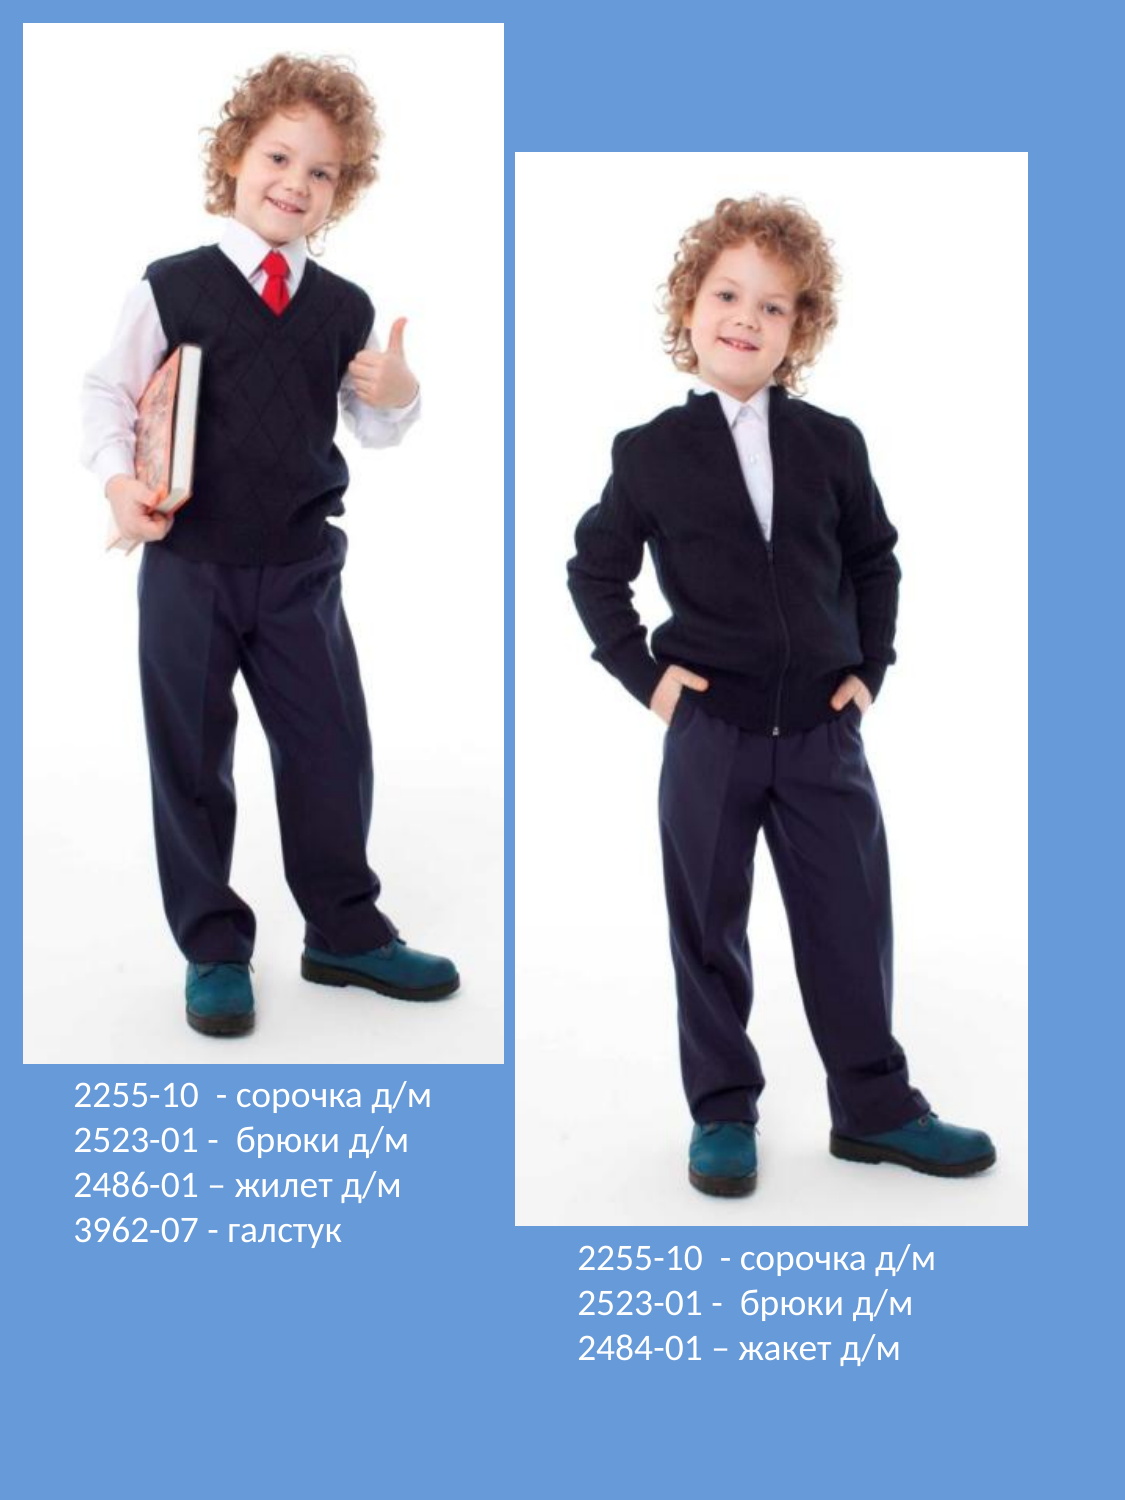

2255-10 - сорочка д/м
2523-01 - брюки д/м
2486-01 – жилет д/м
3962-07 - галстук
2255-10 - сорочка д/м
2523-01 - брюки д/м
2484-01 – жакет д/м